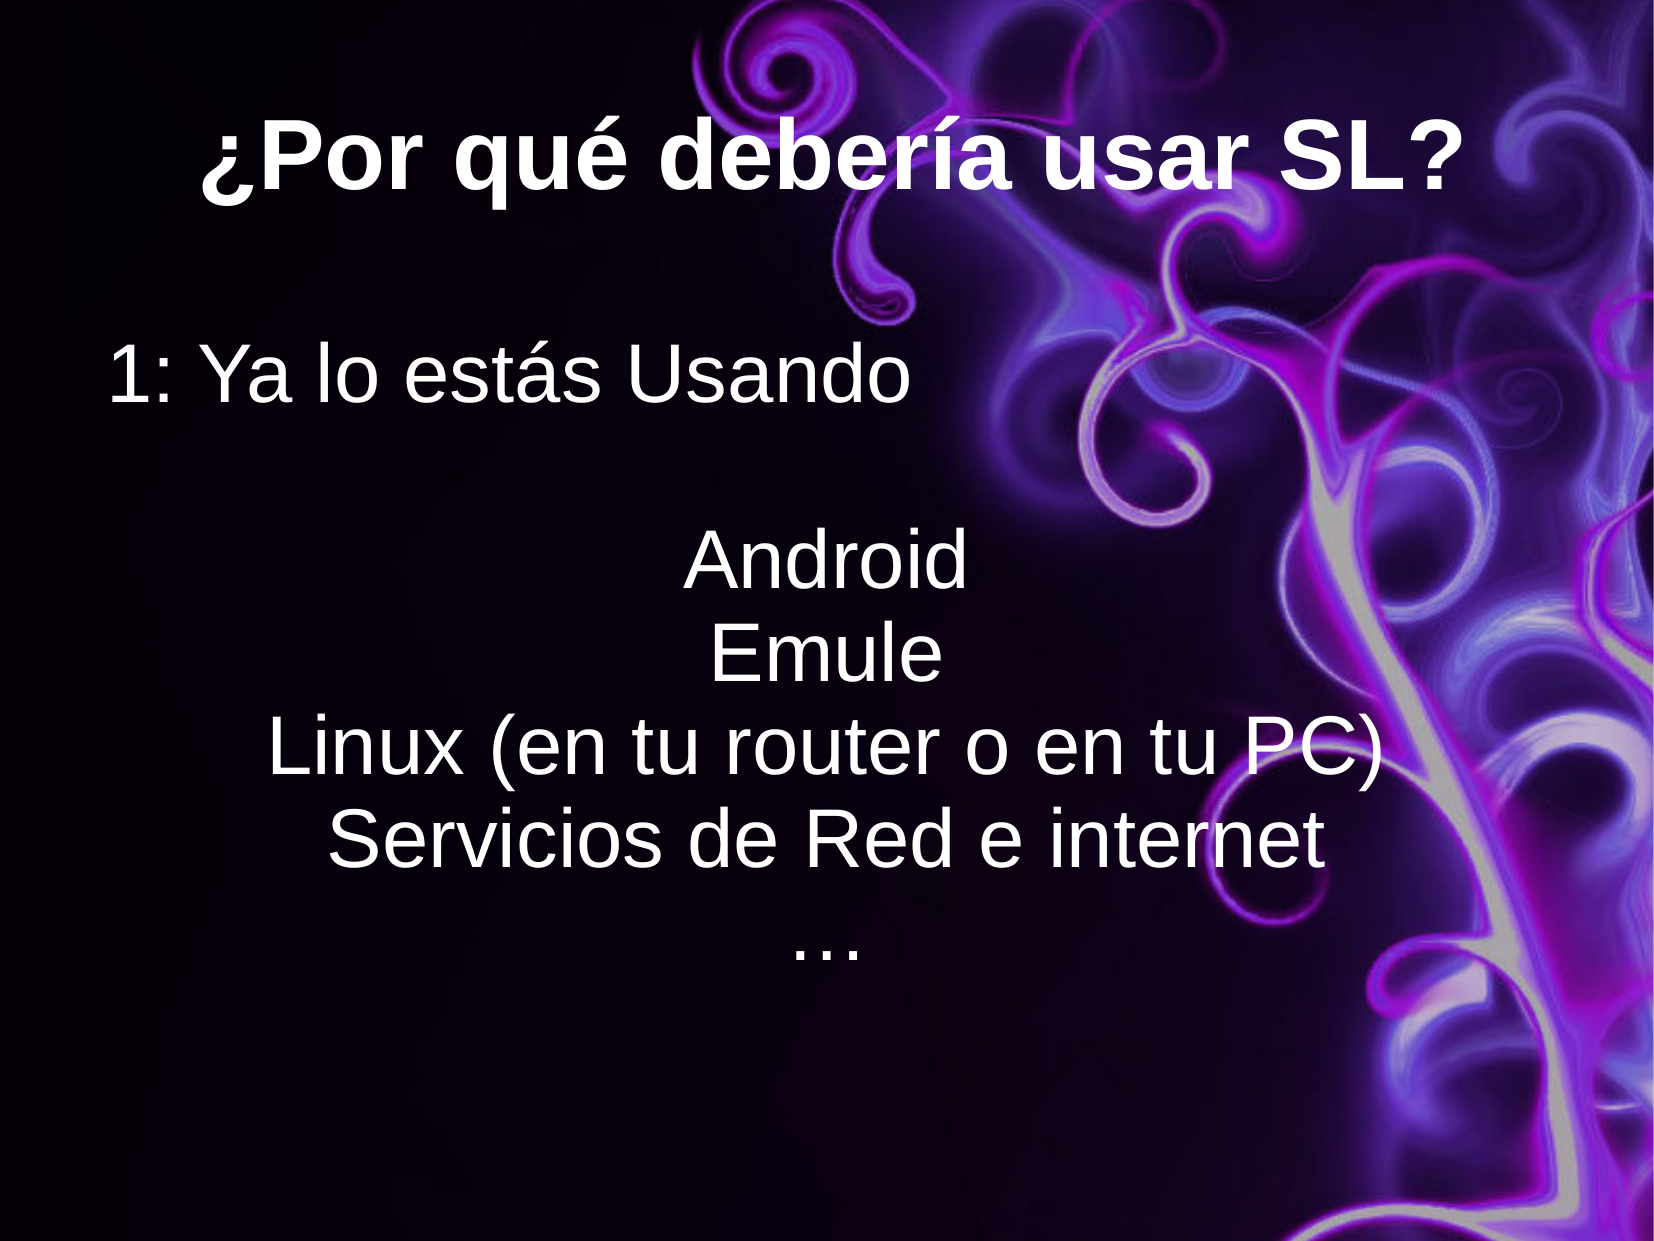

¿Por qué debería usar SL?
# 1: Ya lo estás Usando
Android
Emule
Linux (en tu router o en tu PC)
Servicios de Red e internet
…